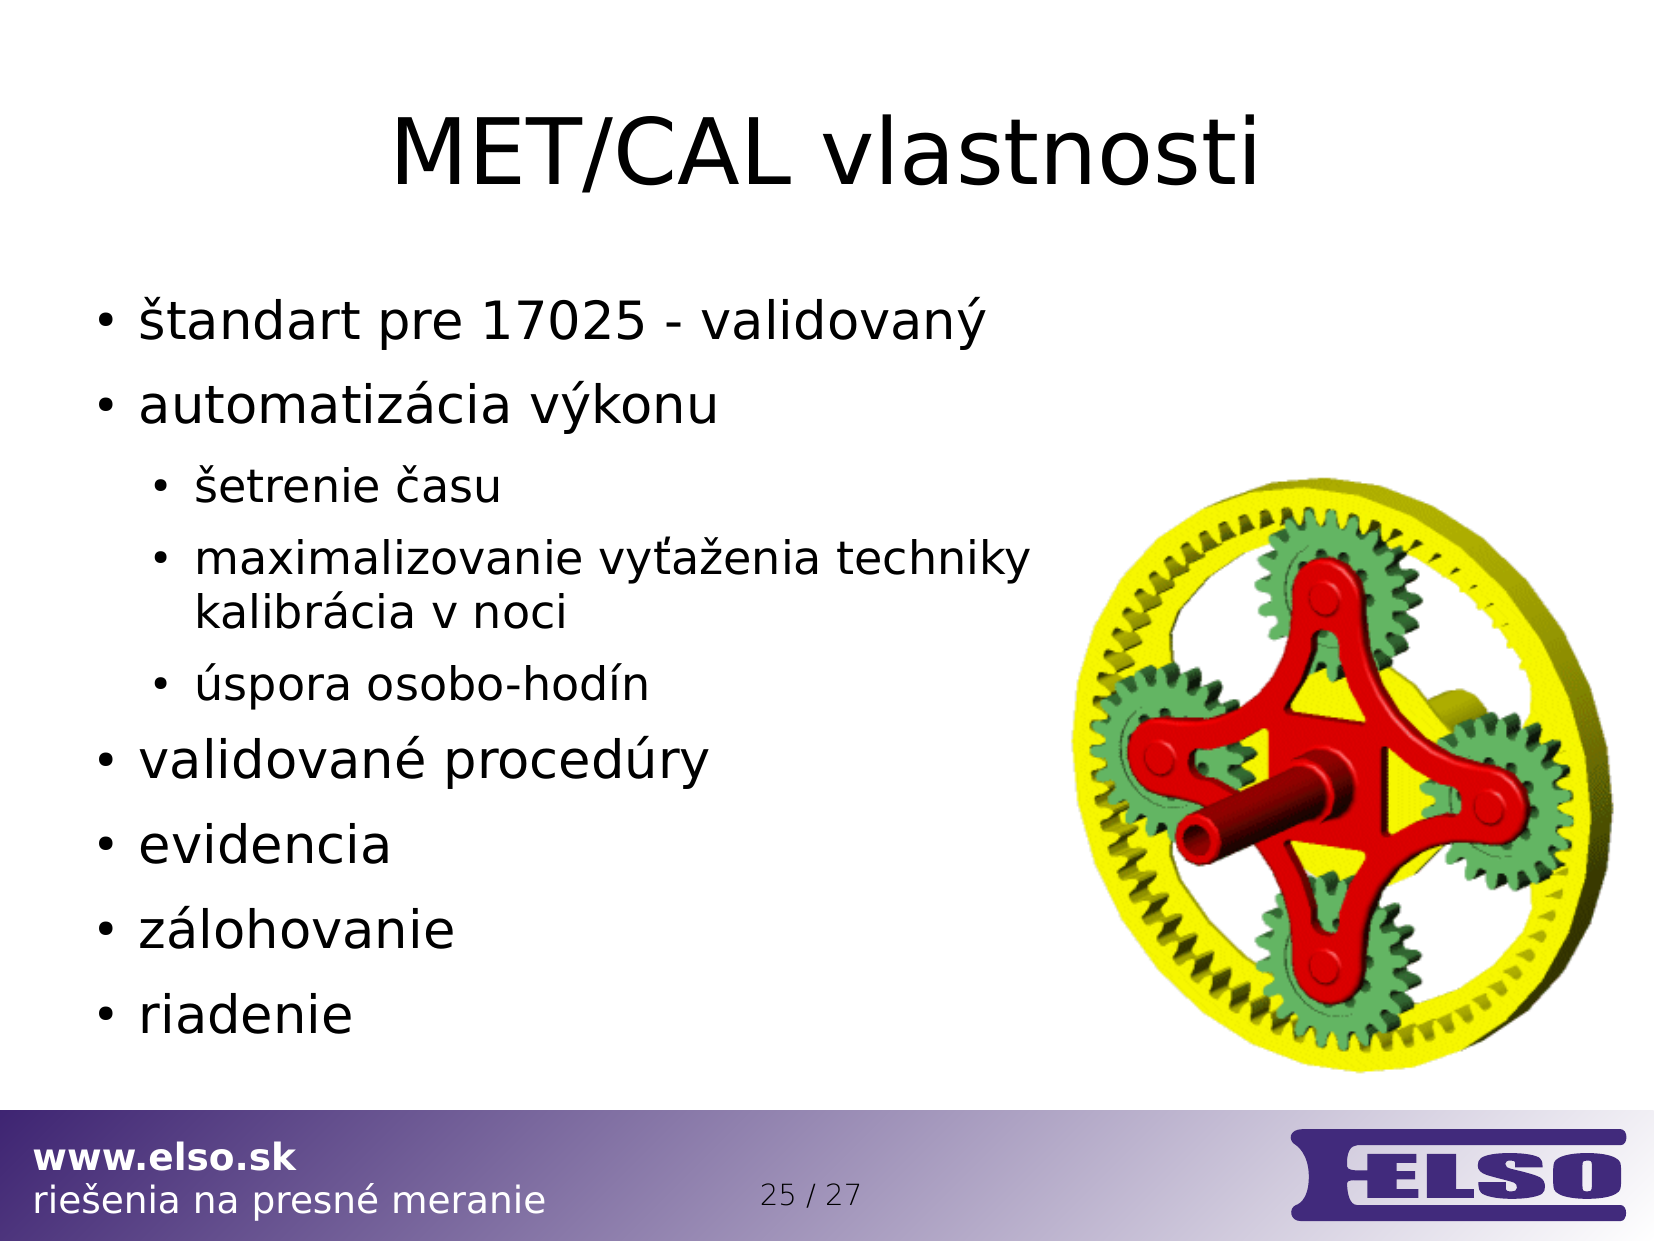

# MET/CAL vlastnosti
štandart pre 17025 - validovaný
automatizácia výkonu
šetrenie času
maximalizovanie vyťaženia techniky
kalibrácia v noci
úspora osobo-hodín
validované procedúry
evidencia
zálohovanie
riadenie
25